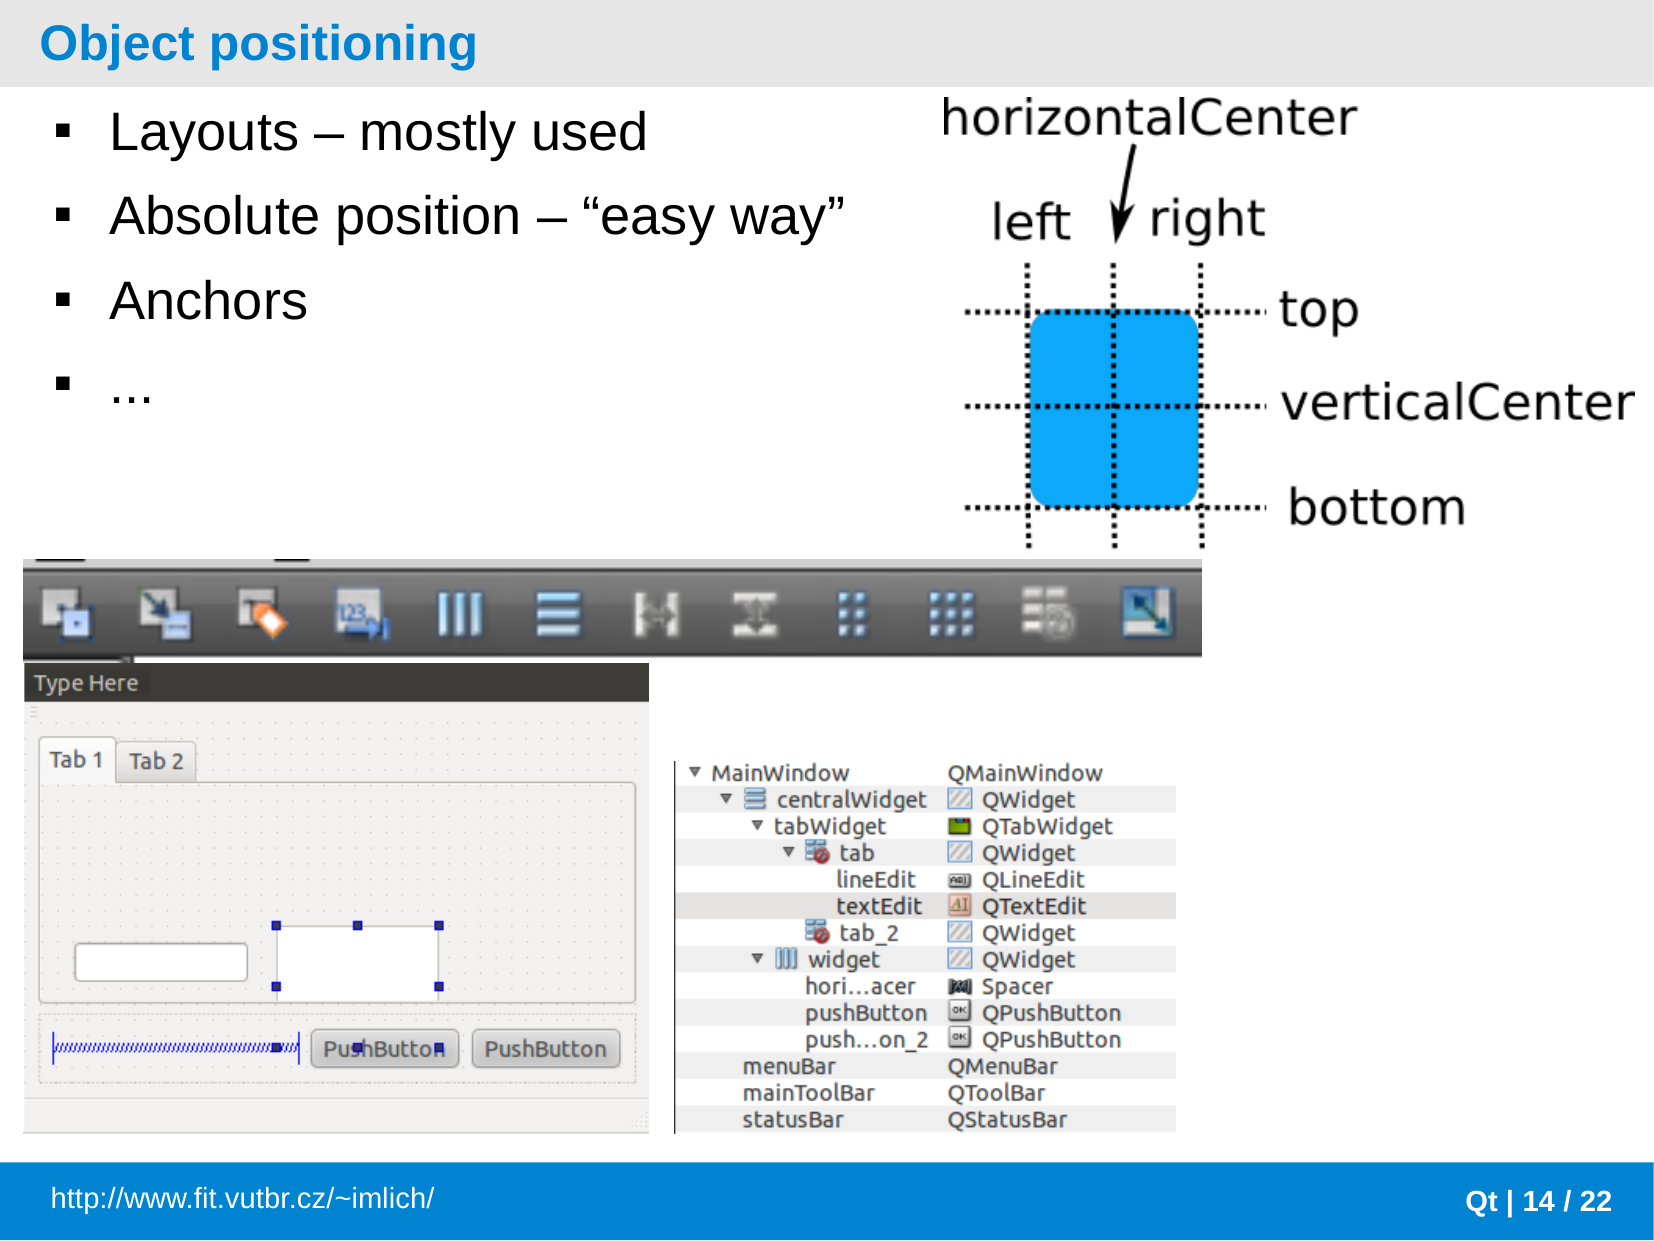

# Object positioning
Layouts – mostly used
Absolute position – “easy way”
Anchors
...